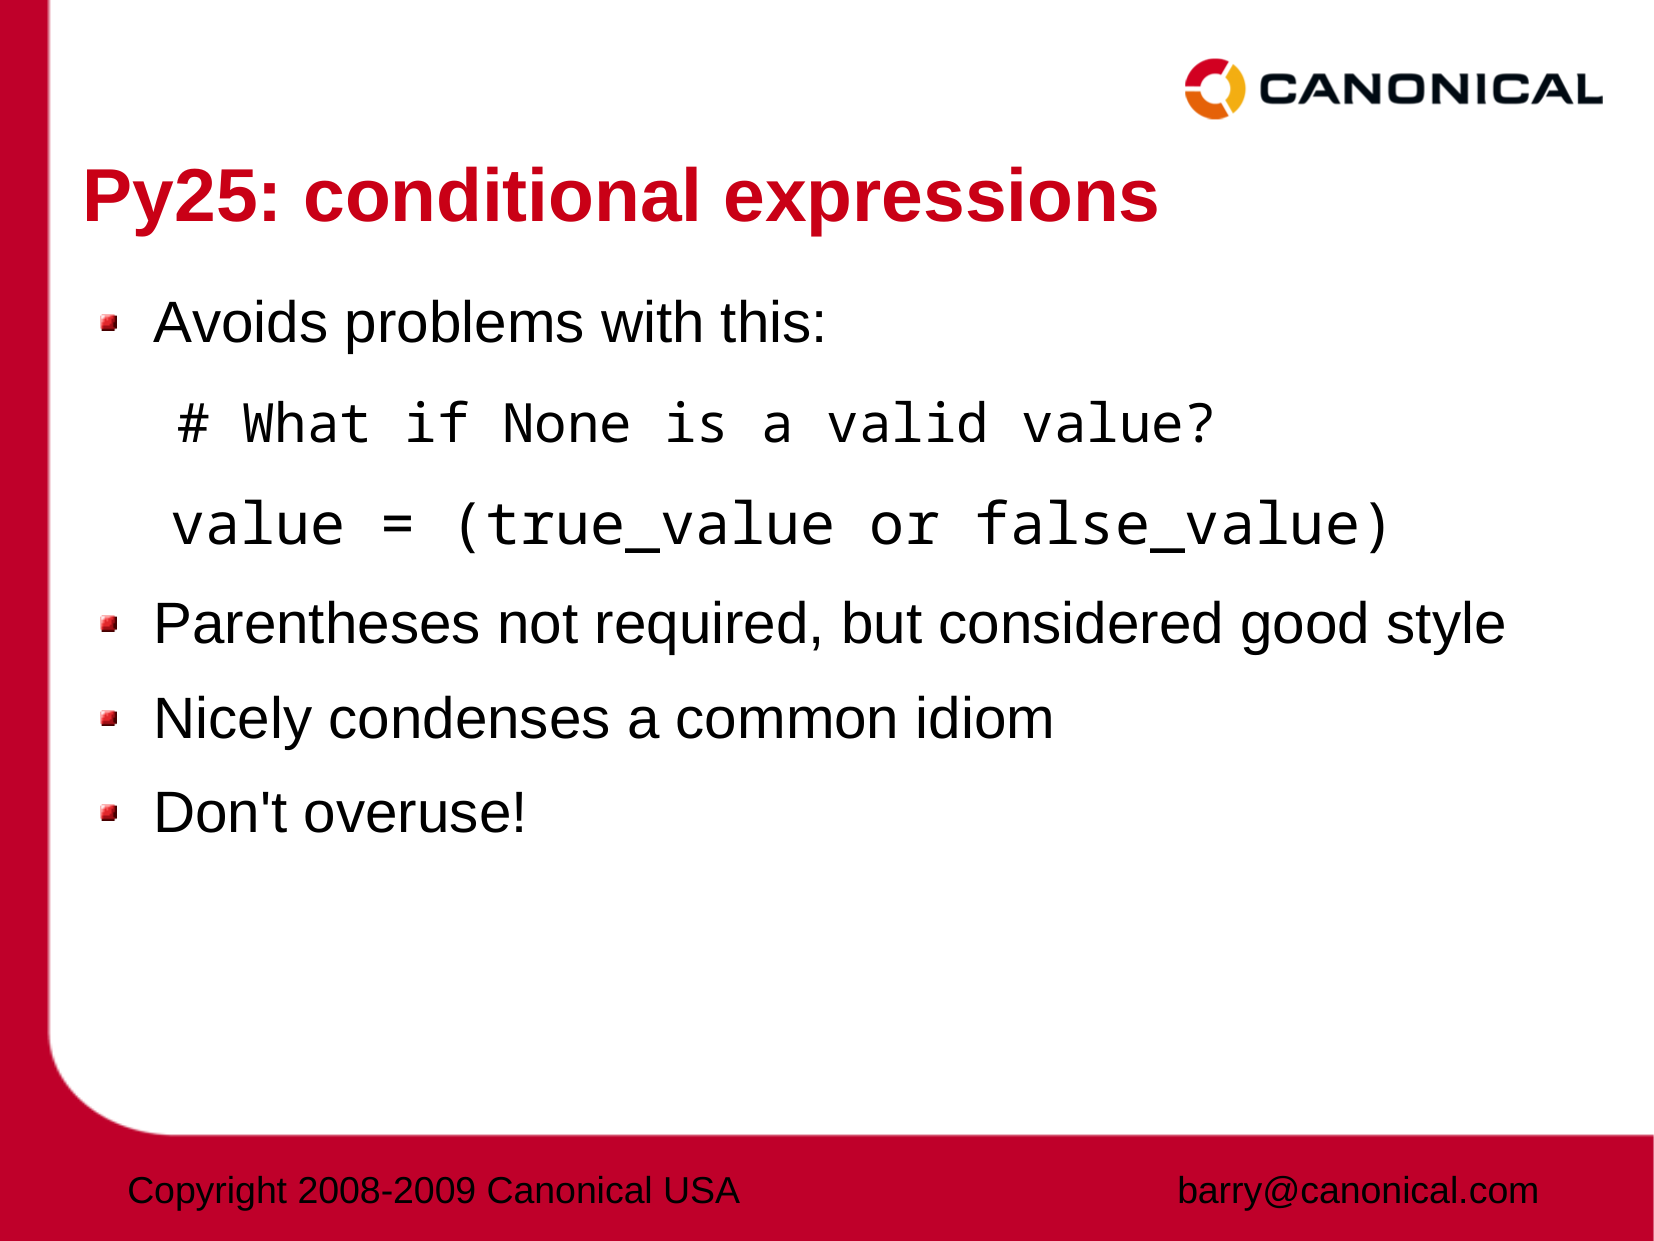

# Py25: conditional expressions
Avoids problems with this:
# What if None is a valid value?
 value = (true_value or false_value)
Parentheses not required, but considered good style
Nicely condenses a common idiom
Don't overuse!